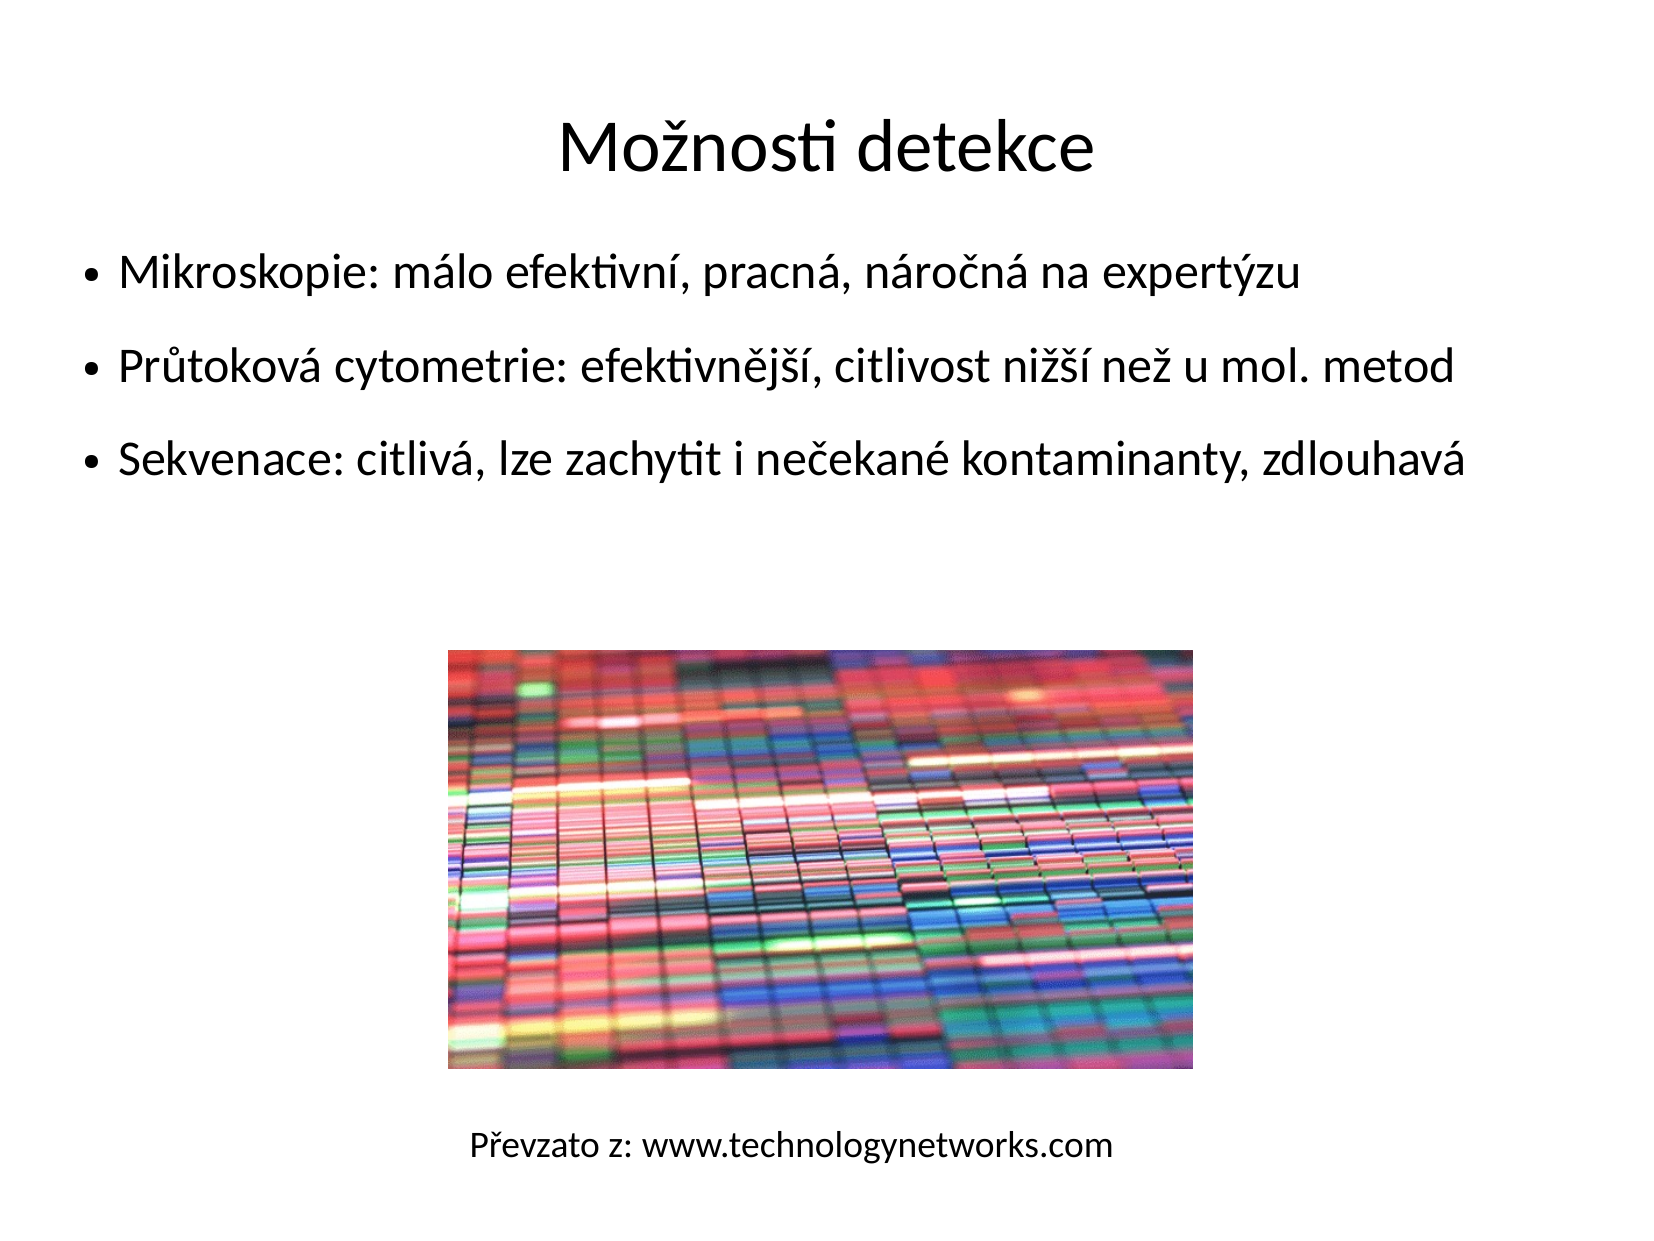

# Možnosti detekce
Mikroskopie: málo efektivní, pracná, náročná na expertýzu
Průtoková cytometrie: efektivnější, citlivost nižší než u mol. metod
Sekvenace: citlivá, lze zachytit i nečekané kontaminanty, zdlouhavá
Převzato z: www.technologynetworks.com